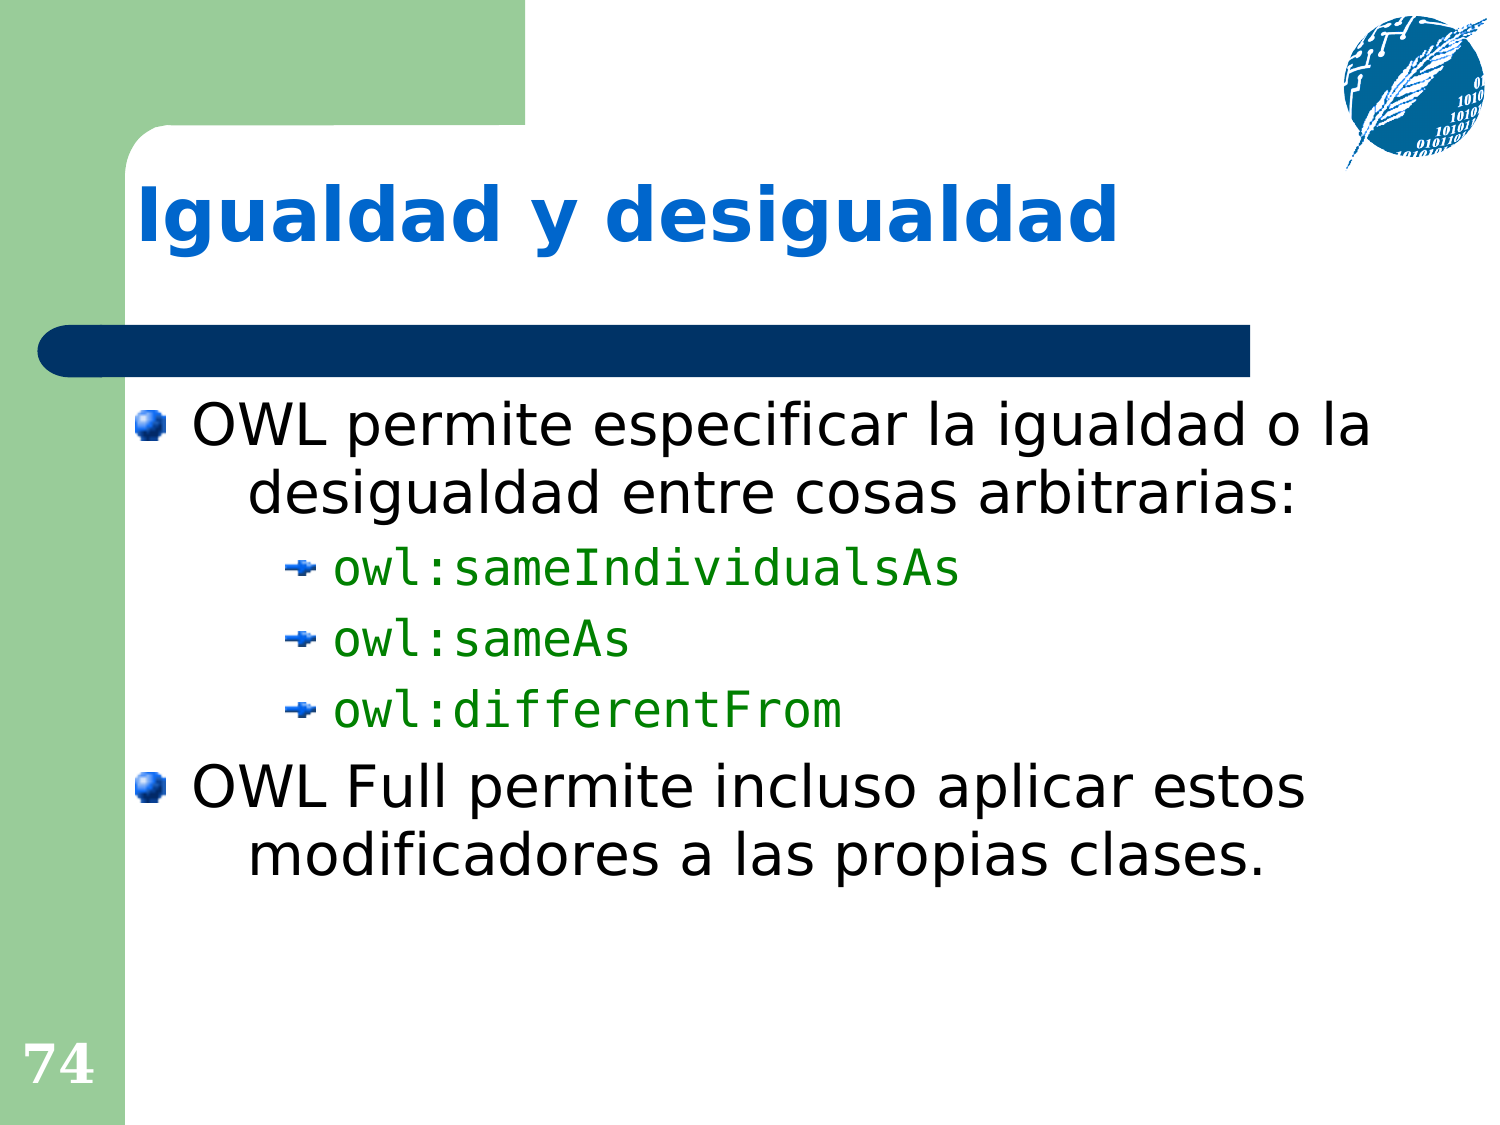

# Igualdad y desigualdad
OWL permite especificar la igualdad o la desigualdad entre cosas arbitrarias:
owl:sameIndividualsAs
owl:sameAs
owl:differentFrom
OWL Full permite incluso aplicar estos modificadores a las propias clases.
74